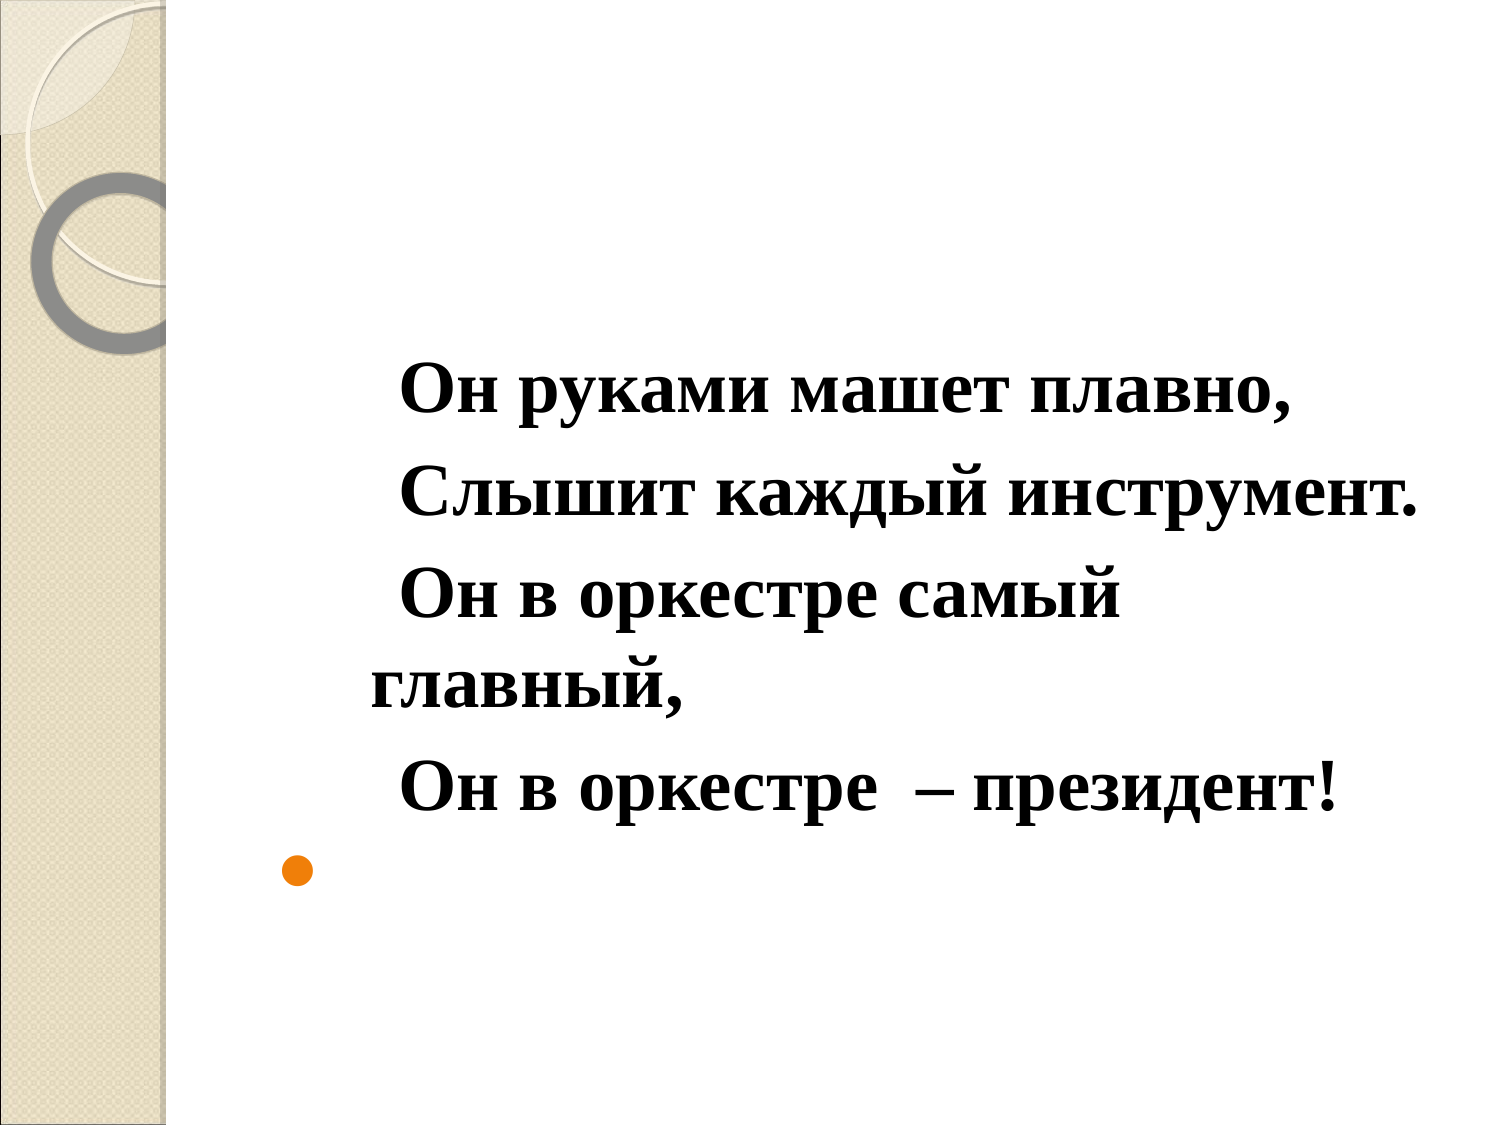

#
 Он руками машет плавно,
 Слышит каждый инструмент.
 Он в оркестре самый главный,
 Он в оркестре  – президент!